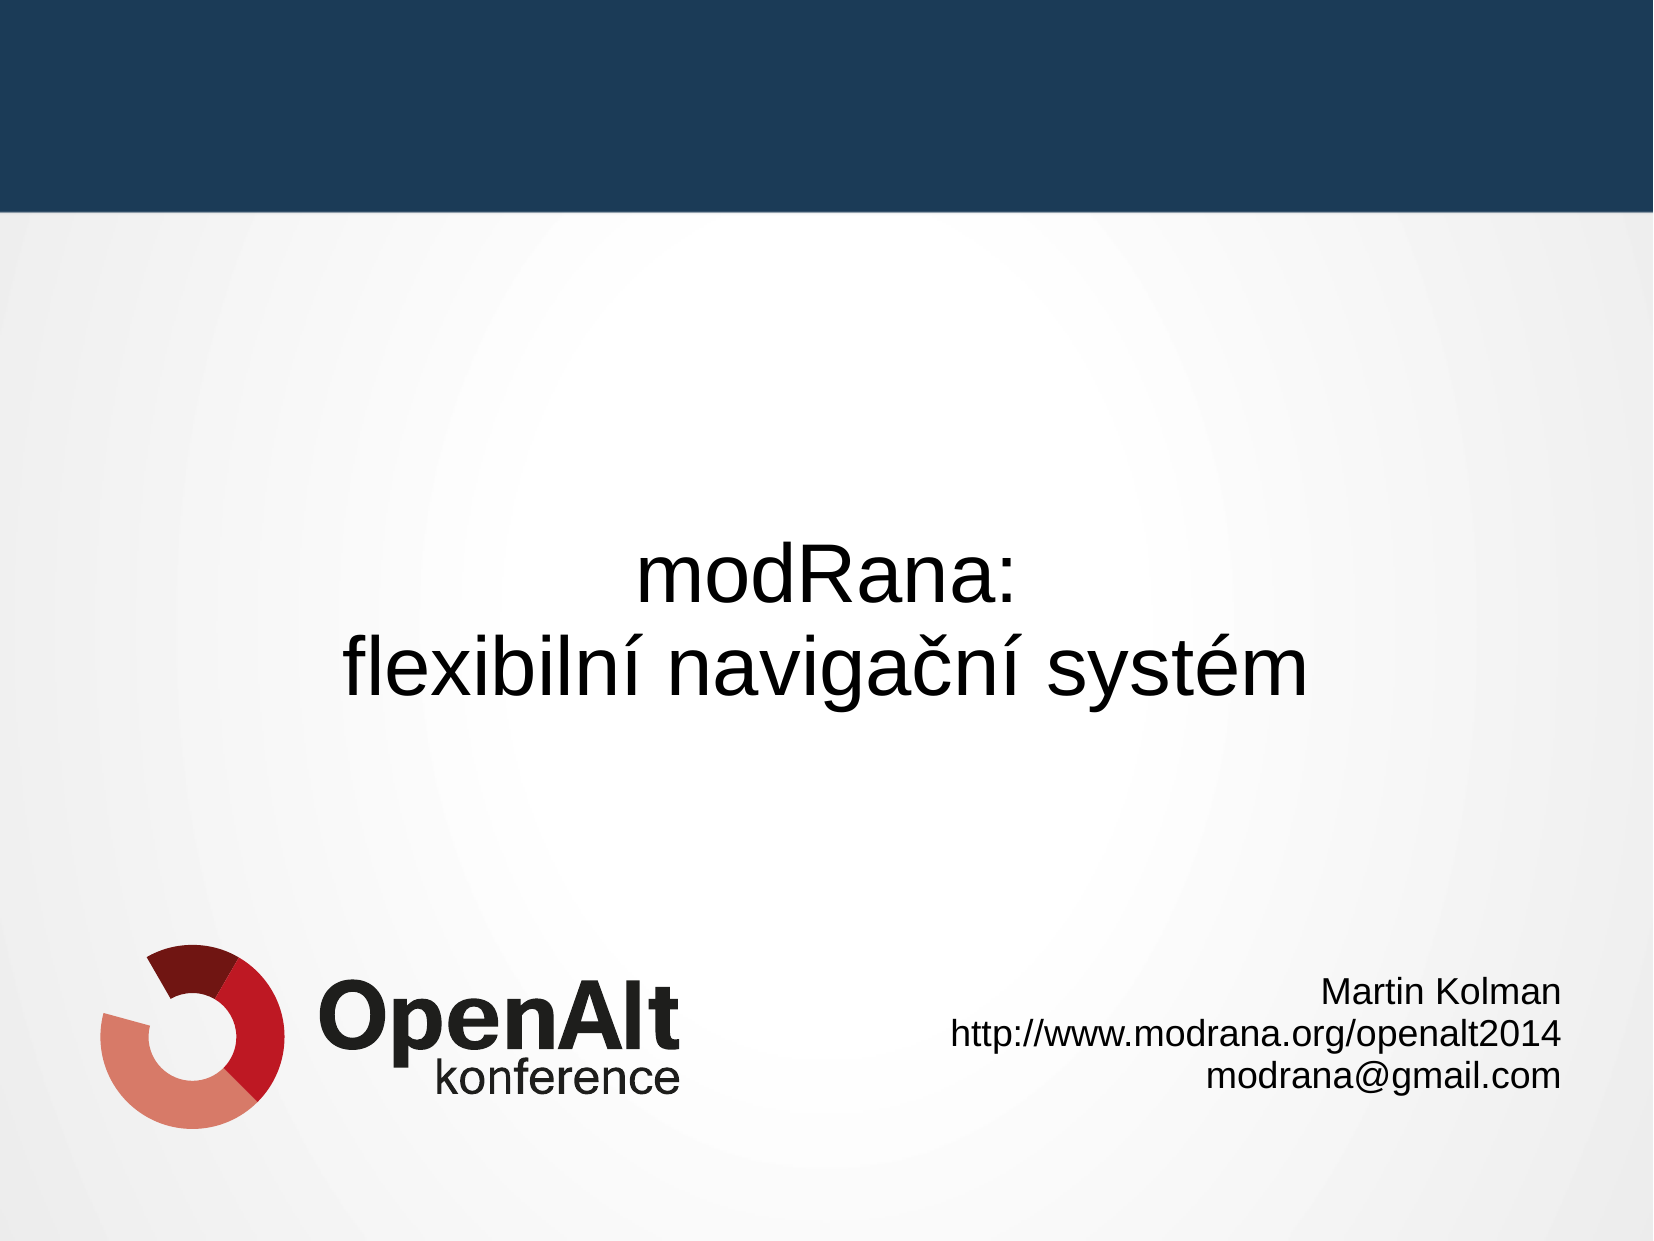

# modRana: flexibilní navigační systém
Martin Kolman
http://www.modrana.org/openalt2014
modrana@gmail.com
1